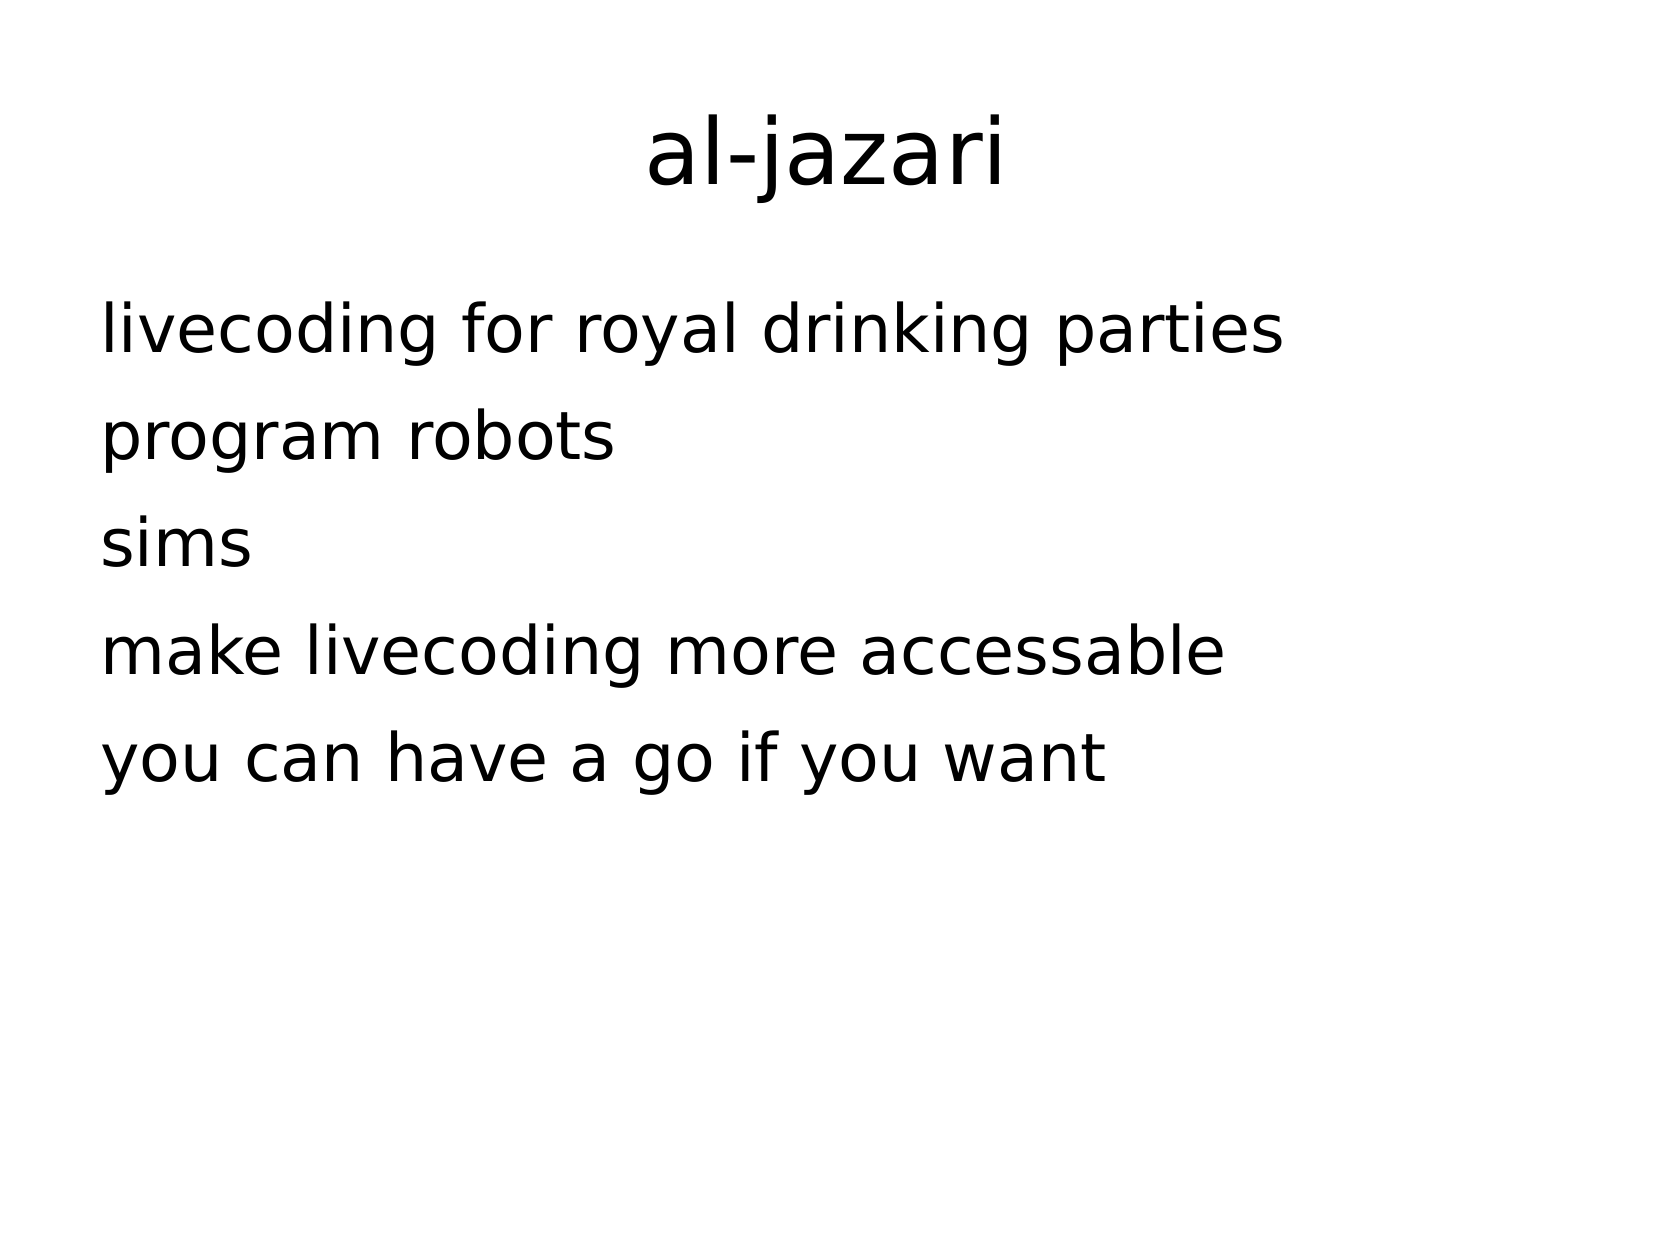

# al-jazari
livecoding for royal drinking parties
program robots
sims
make livecoding more accessable
you can have a go if you want